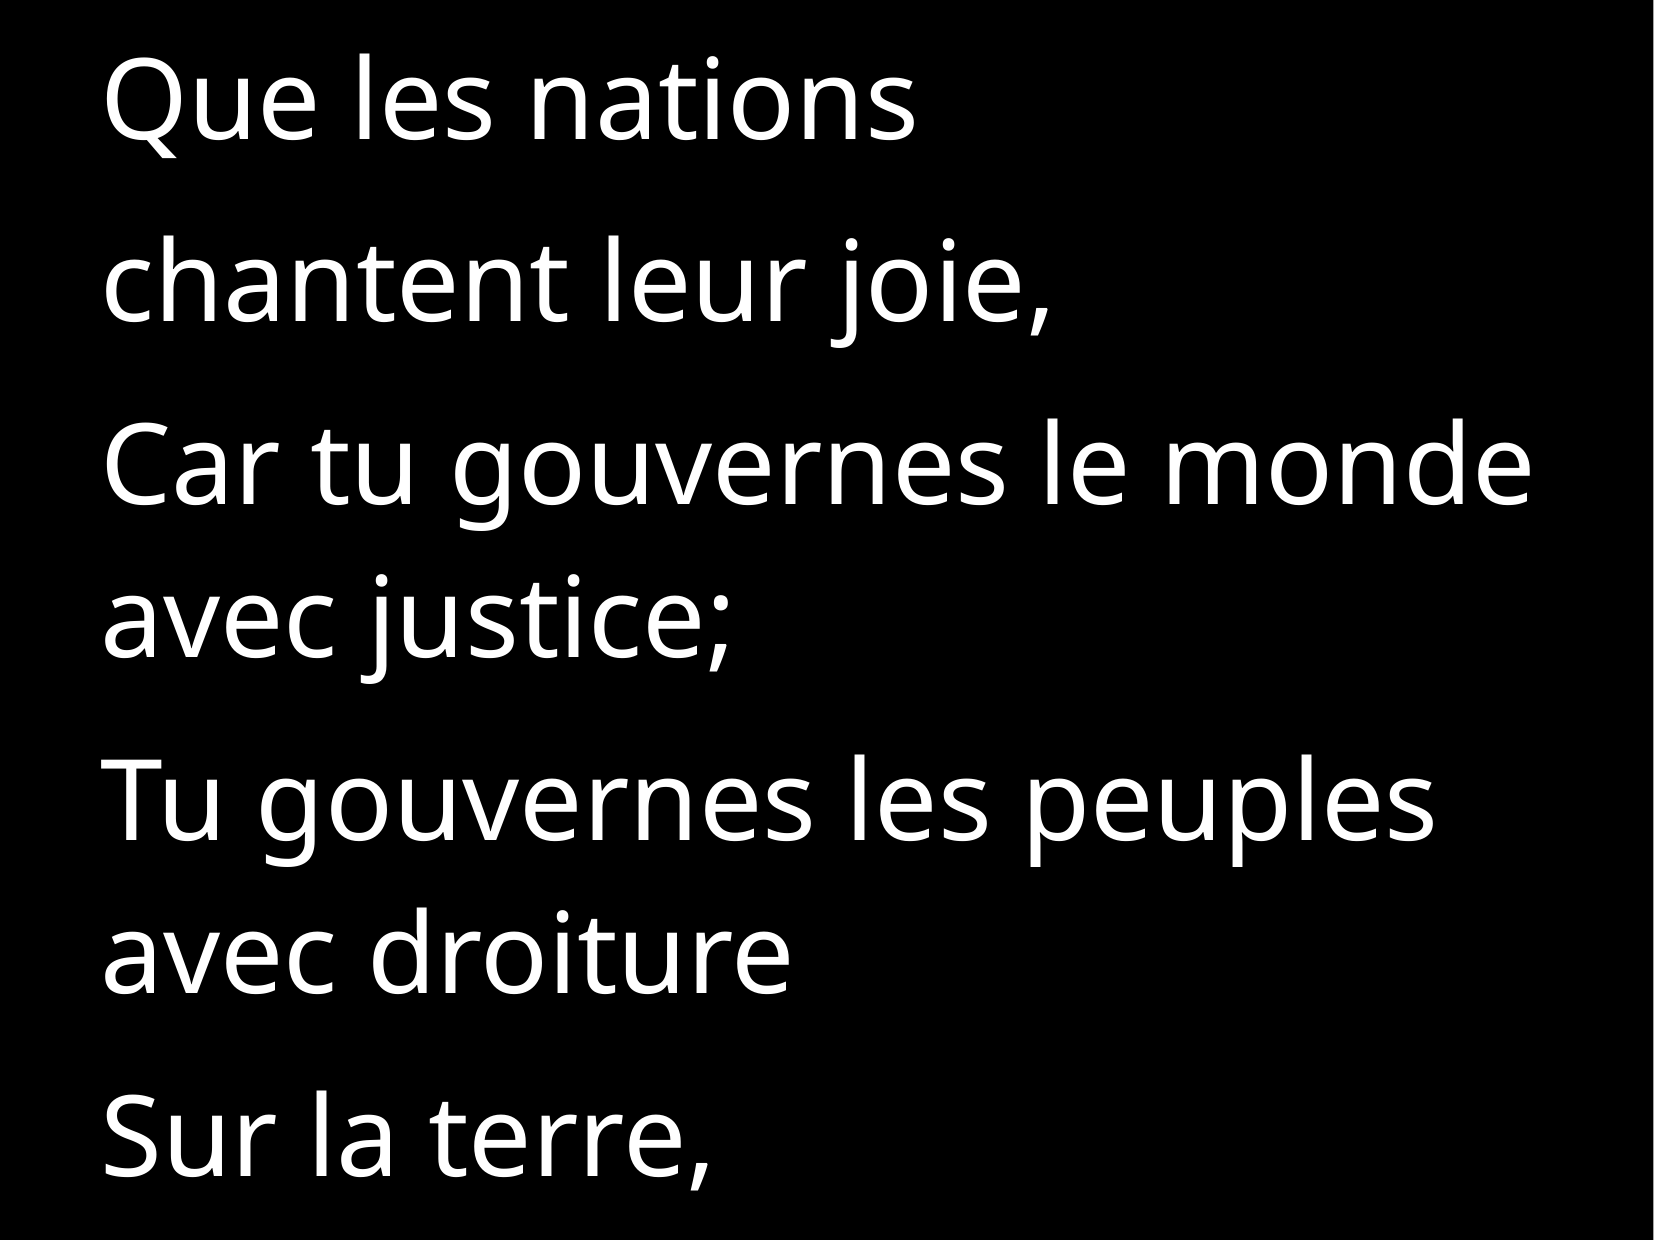

# Que les nations
chantent leur joie,
Car tu gouvernes le monde avec justice;
Tu gouvernes les peuples avec droiture
Sur la terre,
tu conduis les nations.